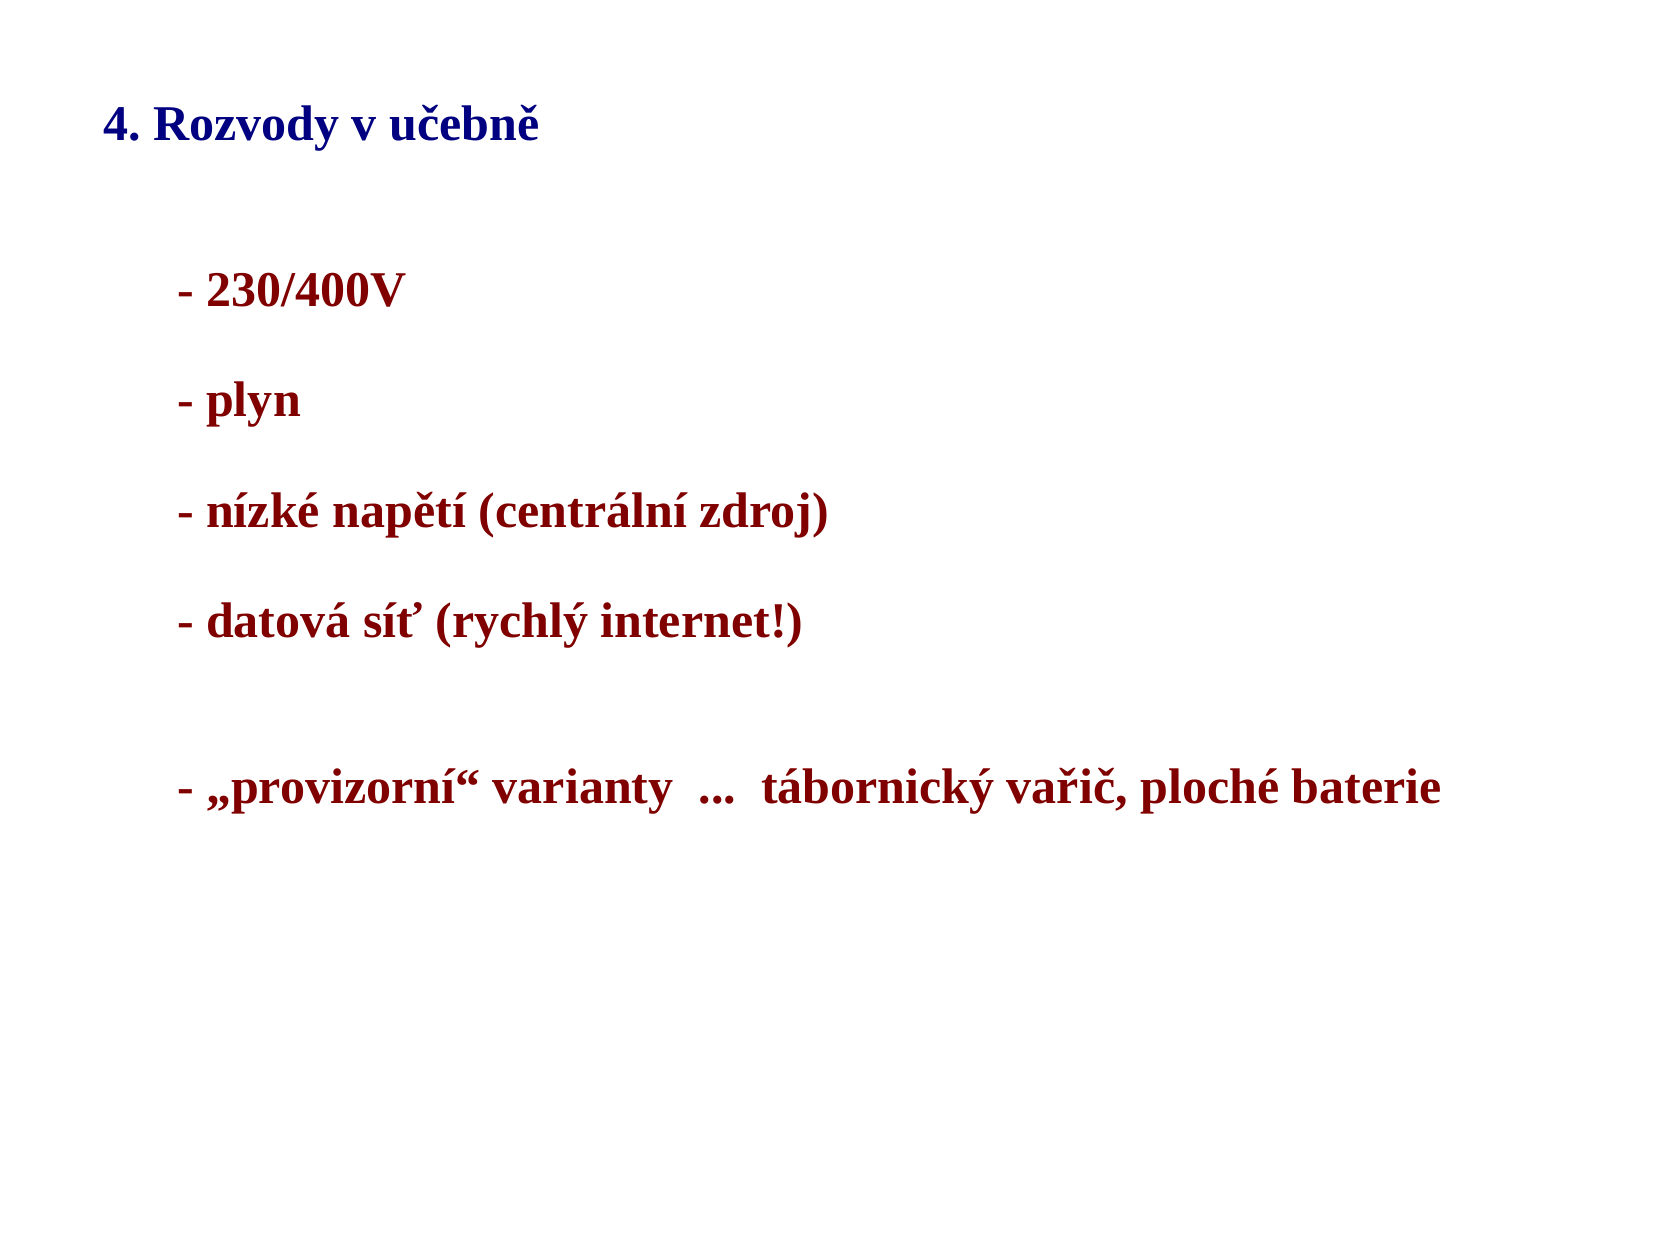

4. Rozvody v učebně
	- 230/400V
	- plyn
	- nízké napětí (centrální zdroj)
	- datová síť (rychlý internet!)
	- „provizorní“ varianty ... tábornický vařič, ploché baterie